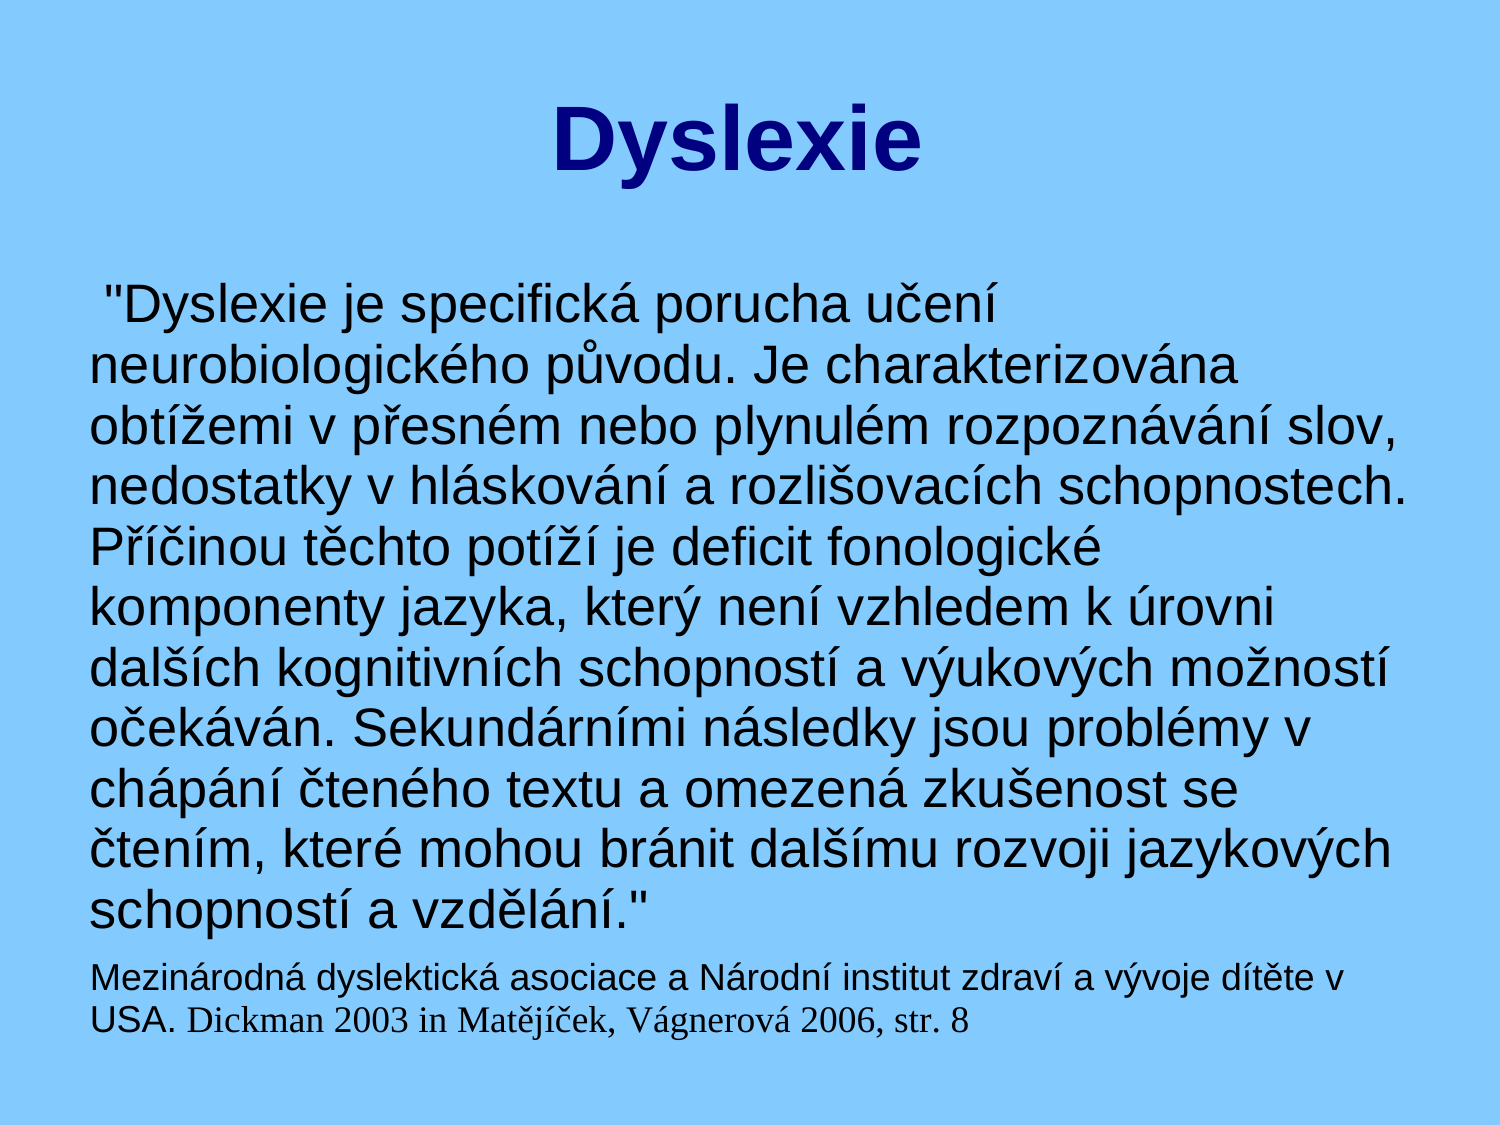

# Dyslexie
 "Dyslexie je specifická porucha učení neurobiologického původu. Je charakterizována obtížemi v přesném nebo plynulém rozpoznávání slov, nedostatky v hláskování a rozlišovacích schopnostech. Příčinou těchto potíží je deficit fonologické komponenty jazyka, který není vzhledem k úrovni dalších kognitivních schopností a výukových možností očekáván. Sekundárními následky jsou problémy v chápání čteného textu a omezená zkušenost se čtením, které mohou bránit dalšímu rozvoji jazykových schopností a vzdělání."
Mezinárodná dyslektická asociace a Národní institut zdraví a vývoje dítěte v USA. Dickman 2003 in Matějíček, Vágnerová 2006, str. 8